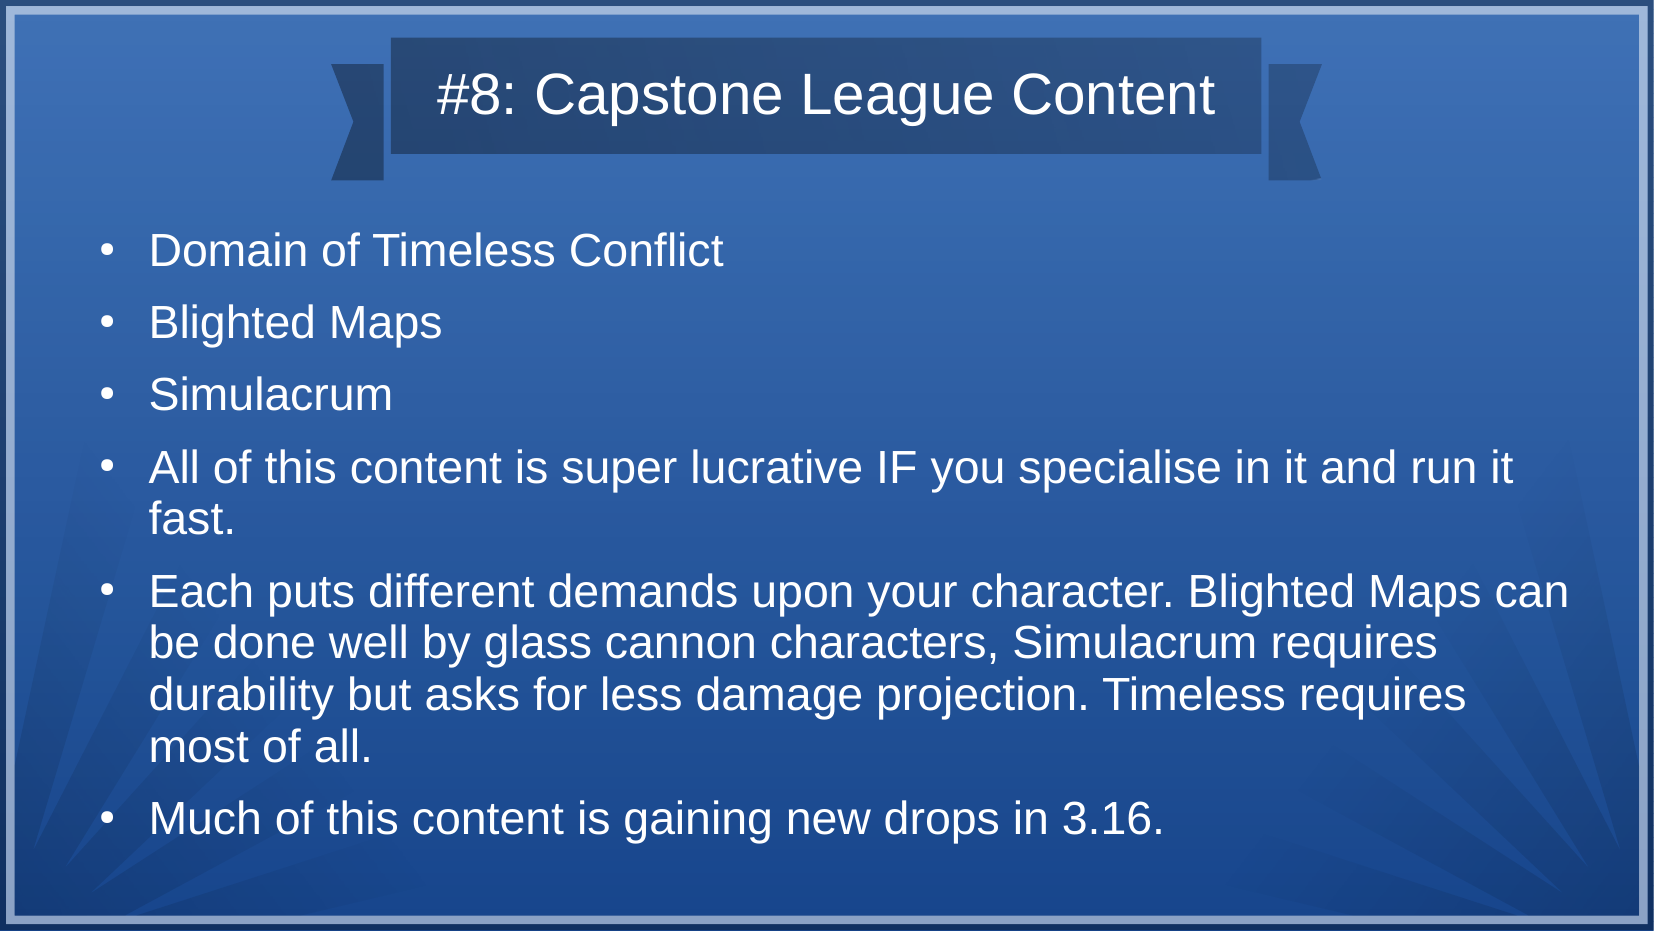

# #8: Capstone League Content
Domain of Timeless Conflict
Blighted Maps
Simulacrum
All of this content is super lucrative IF you specialise in it and run it fast.
Each puts different demands upon your character. Blighted Maps can be done well by glass cannon characters, Simulacrum requires durability but asks for less damage projection. Timeless requires most of all.
Much of this content is gaining new drops in 3.16.